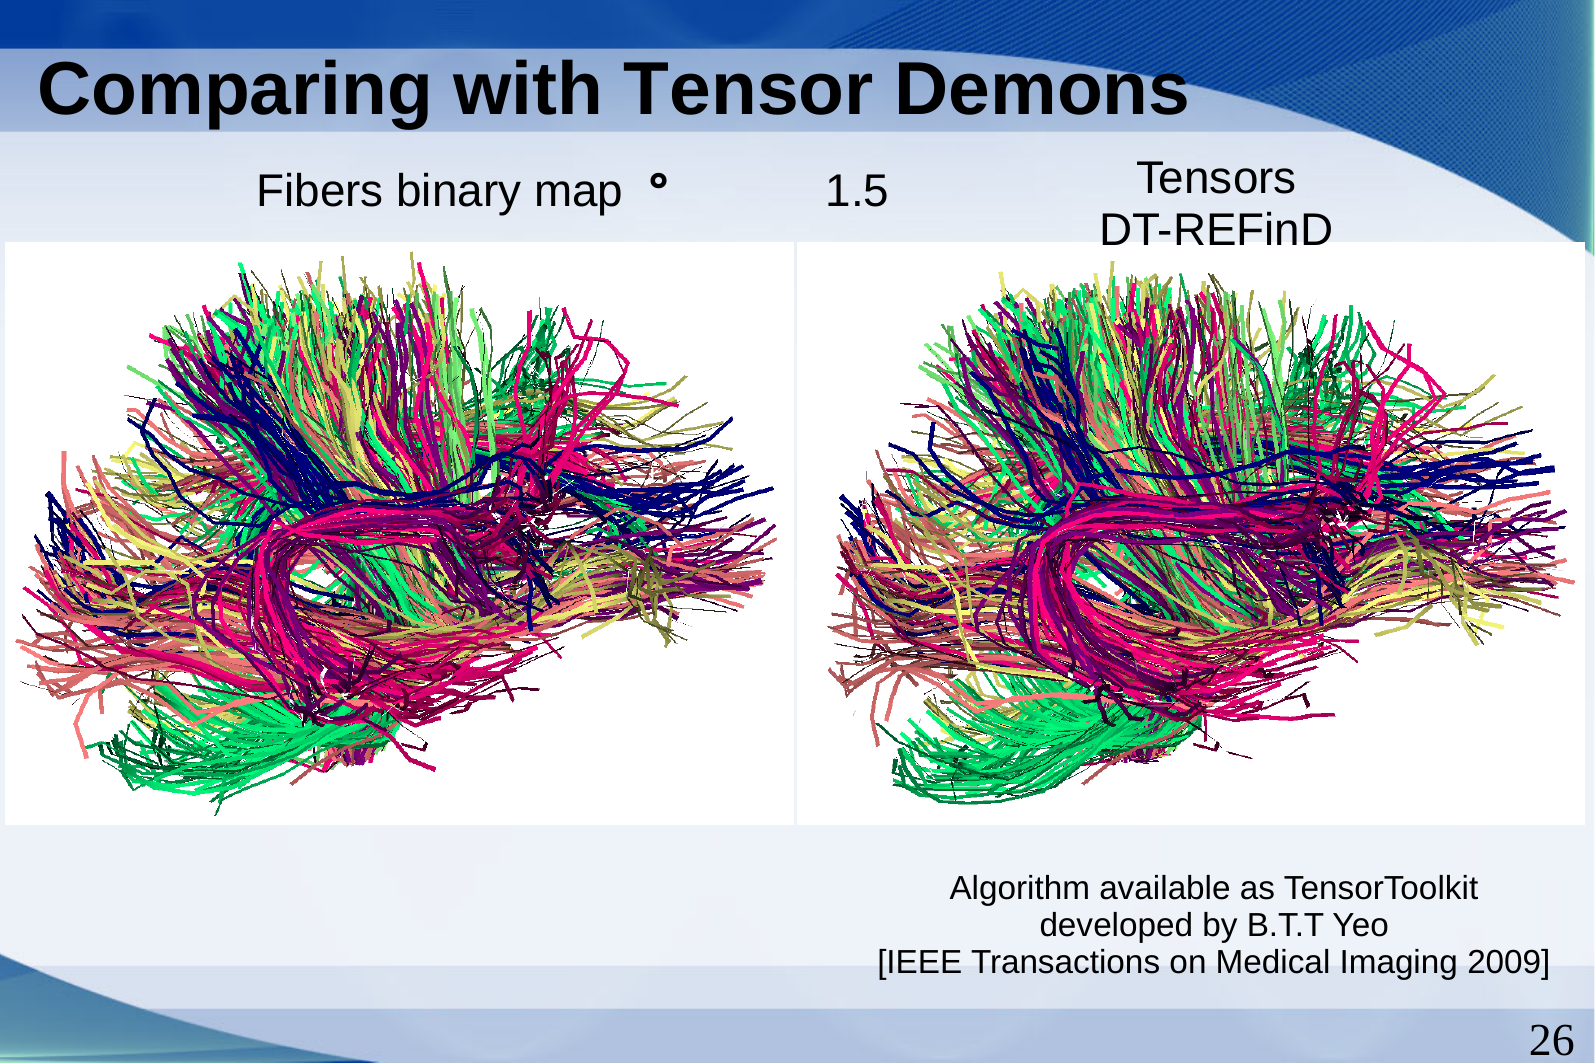

# Comparing with Tensor Demons
Tensors
DT-REFinD
Fibers binary map ° 1.5
Algorithm available as TensorToolkit
 developed by B.T.T Yeo
[IEEE Transactions on Medical Imaging 2009]
26